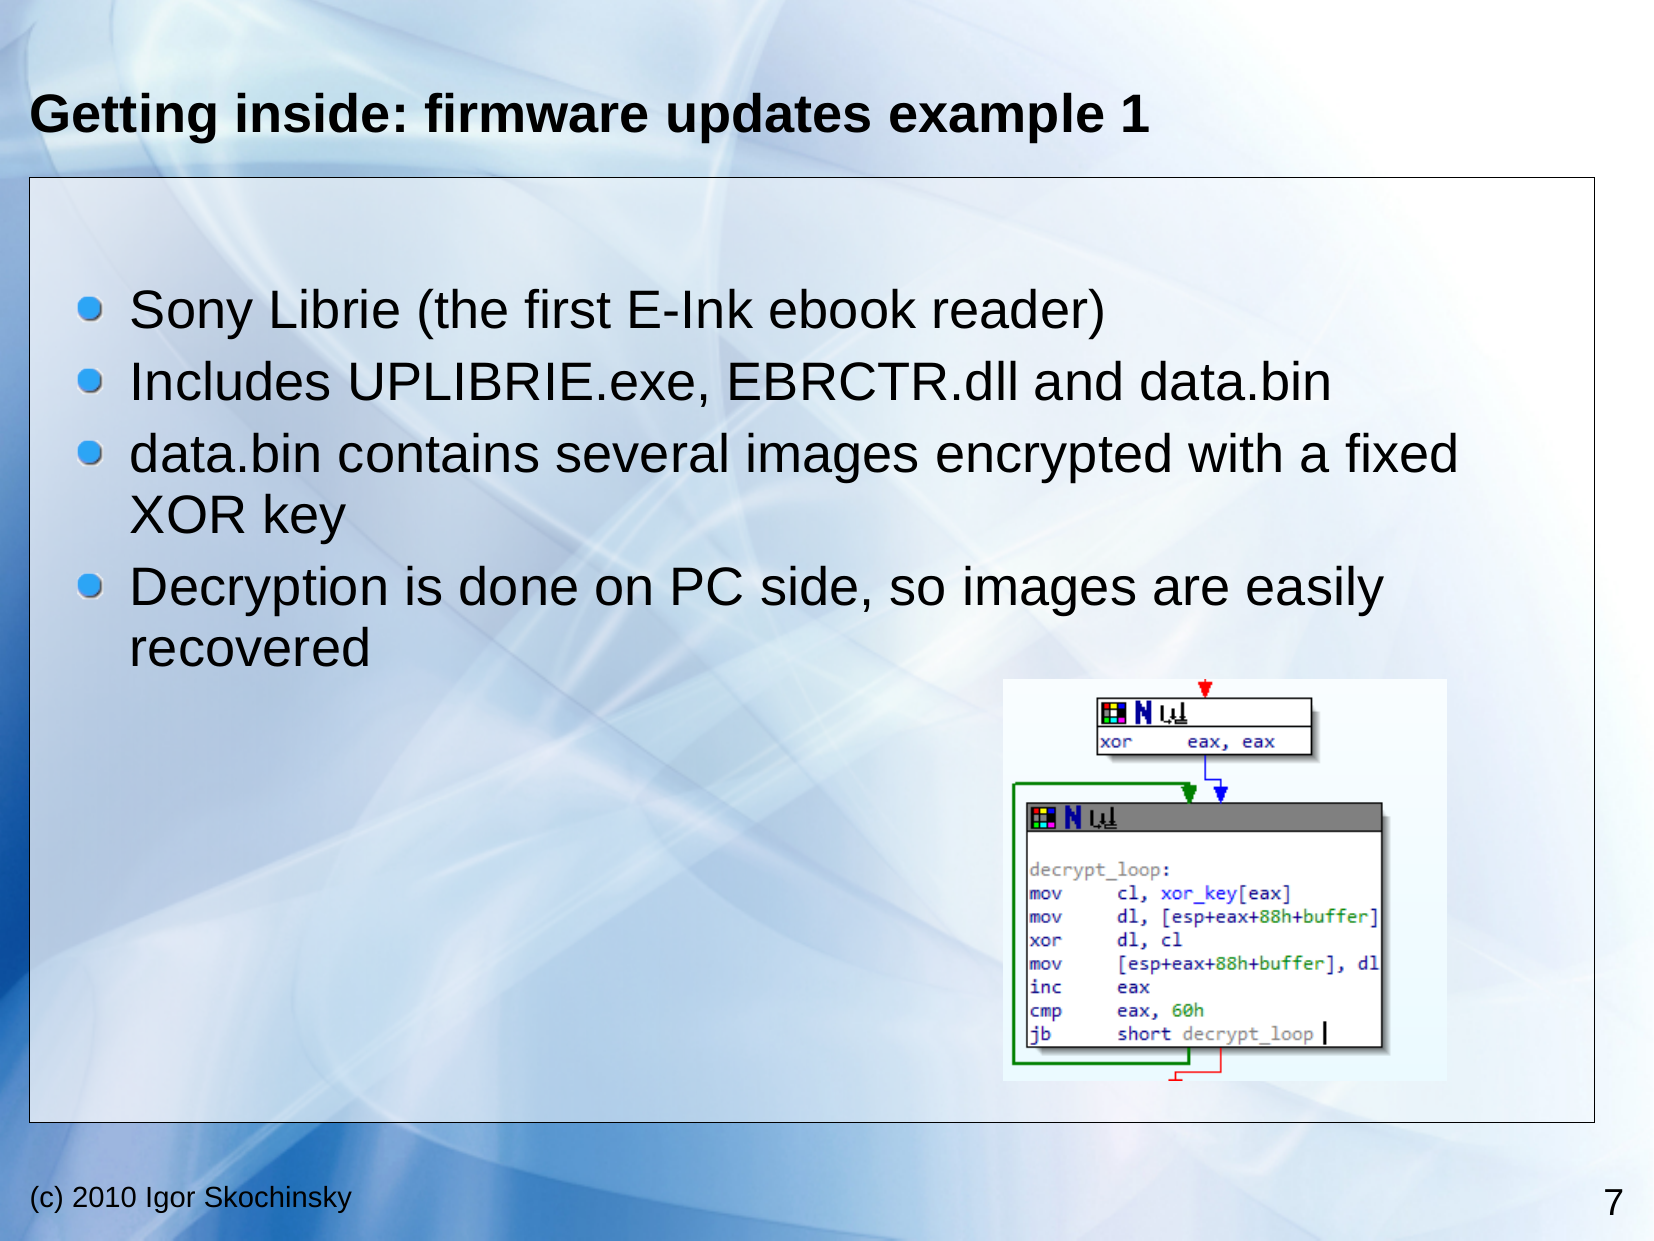

# Getting inside: firmware updates example 1
Sony Librie (the first E-Ink ebook reader)
Includes UPLIBRIE.exe, EBRCTR.dll and data.bin
data.bin contains several images encrypted with a fixed XOR key
Decryption is done on PC side, so images are easily recovered
(c) 2010 Igor Skochinsky
7